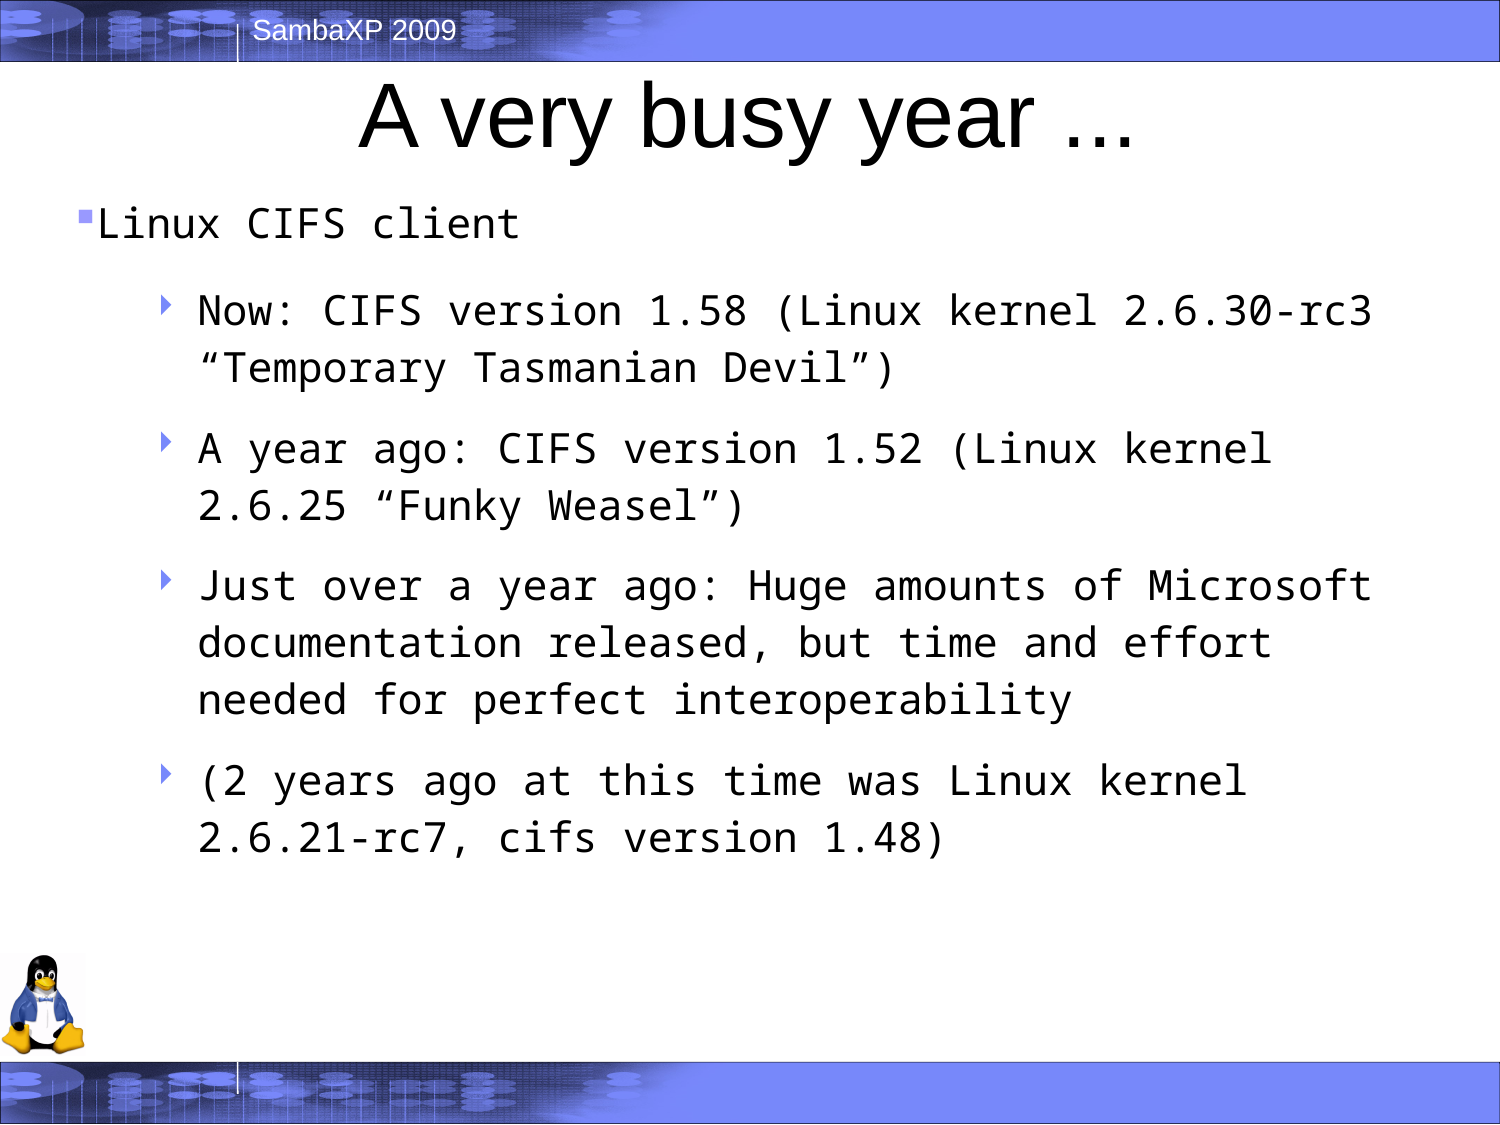

# A very busy year ...
Linux CIFS client
Now: CIFS version 1.58 (Linux kernel 2.6.30-rc3 “Temporary Tasmanian Devil”)
A year ago: CIFS version 1.52 (Linux kernel 2.6.25 “Funky Weasel”)
Just over a year ago: Huge amounts of Microsoft documentation released, but time and effort needed for perfect interoperability
(2 years ago at this time was Linux kernel 2.6.21-rc7, cifs version 1.48)